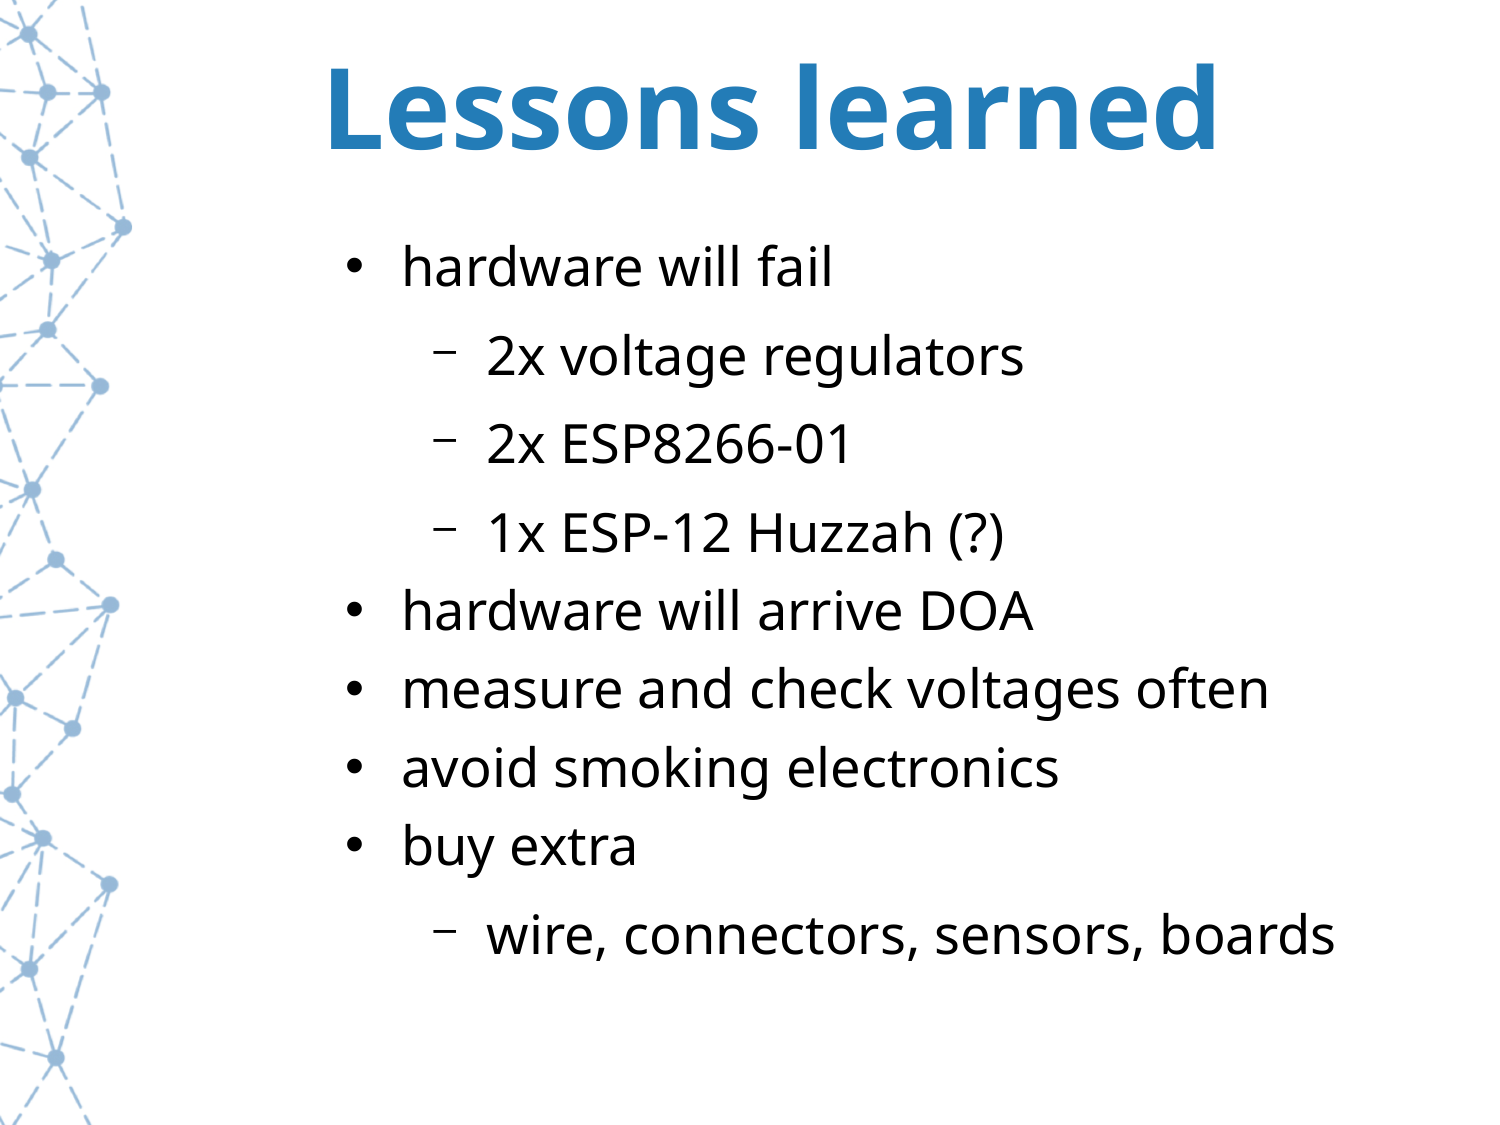

# Lessons learned
hardware will fail
2x voltage regulators
2x ESP8266-01
1x ESP-12 Huzzah (?)
hardware will arrive DOA
measure and check voltages often
avoid smoking electronics
buy extra
wire, connectors, sensors, boards